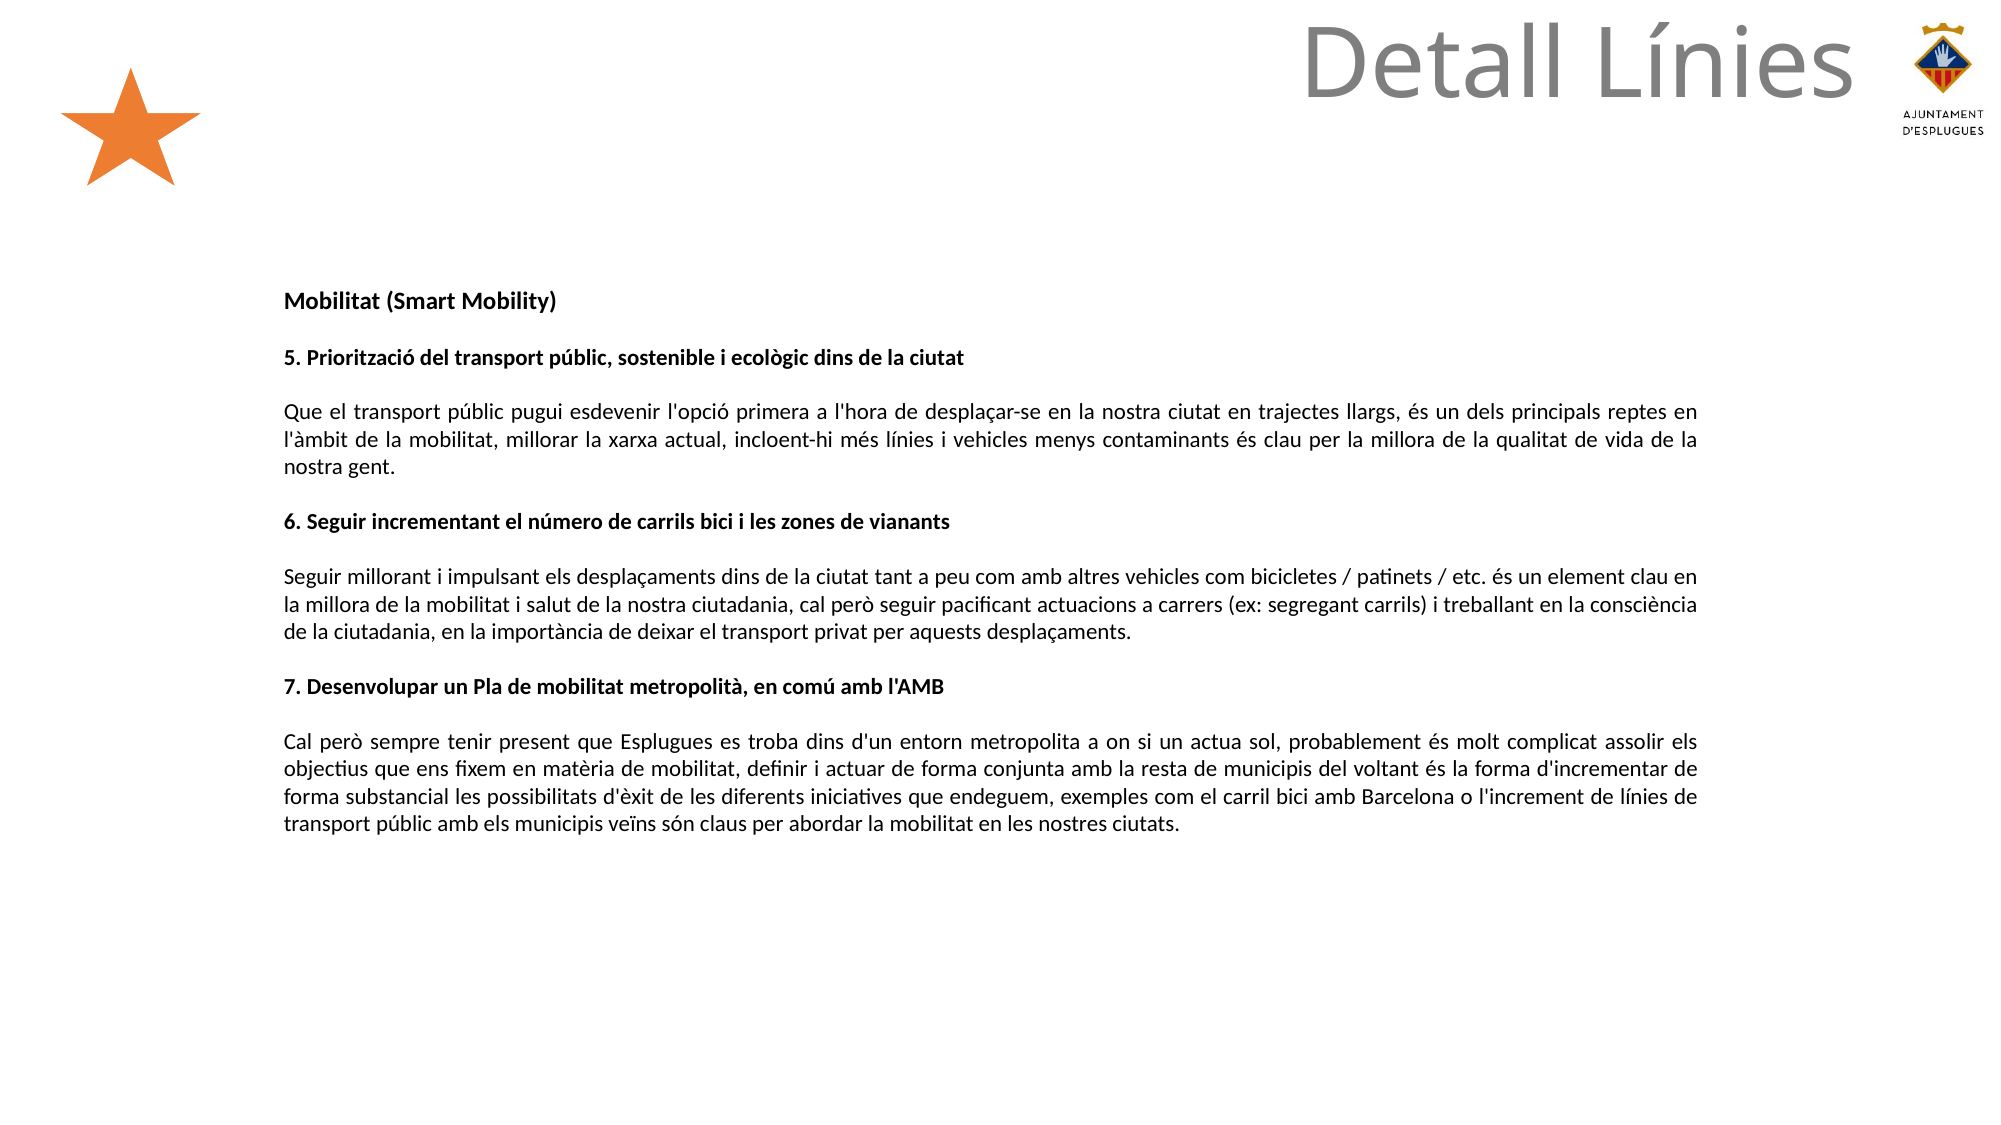

Detall Línies
Mobilitat (Smart Mobility)
5. Priorització del transport públic, sostenible i ecològic dins de la ciutat
Que el transport públic pugui esdevenir l'opció primera a l'hora de desplaçar-se en la nostra ciutat en trajectes llargs, és un dels principals reptes en l'àmbit de la mobilitat, millorar la xarxa actual, incloent-hi més línies i vehicles menys contaminants és clau per la millora de la qualitat de vida de la nostra gent.
6. Seguir incrementant el número de carrils bici i les zones de vianants
Seguir millorant i impulsant els desplaçaments dins de la ciutat tant a peu com amb altres vehicles com bicicletes / patinets / etc. és un element clau en la millora de la mobilitat i salut de la nostra ciutadania, cal però seguir pacificant actuacions a carrers (ex: segregant carrils) i treballant en la consciència de la ciutadania, en la importància de deixar el transport privat per aquests desplaçaments.
7. Desenvolupar un Pla de mobilitat metropolità, en comú amb l'AMB
Cal però sempre tenir present que Esplugues es troba dins d'un entorn metropolita a on si un actua sol, probablement és molt complicat assolir els objectius que ens fixem en matèria de mobilitat, definir i actuar de forma conjunta amb la resta de municipis del voltant és la forma d'incrementar de forma substancial les possibilitats d'èxit de les diferents iniciatives que endeguem, exemples com el carril bici amb Barcelona o l'increment de línies de transport públic amb els municipis veïns són claus per abordar la mobilitat en les nostres ciutats.